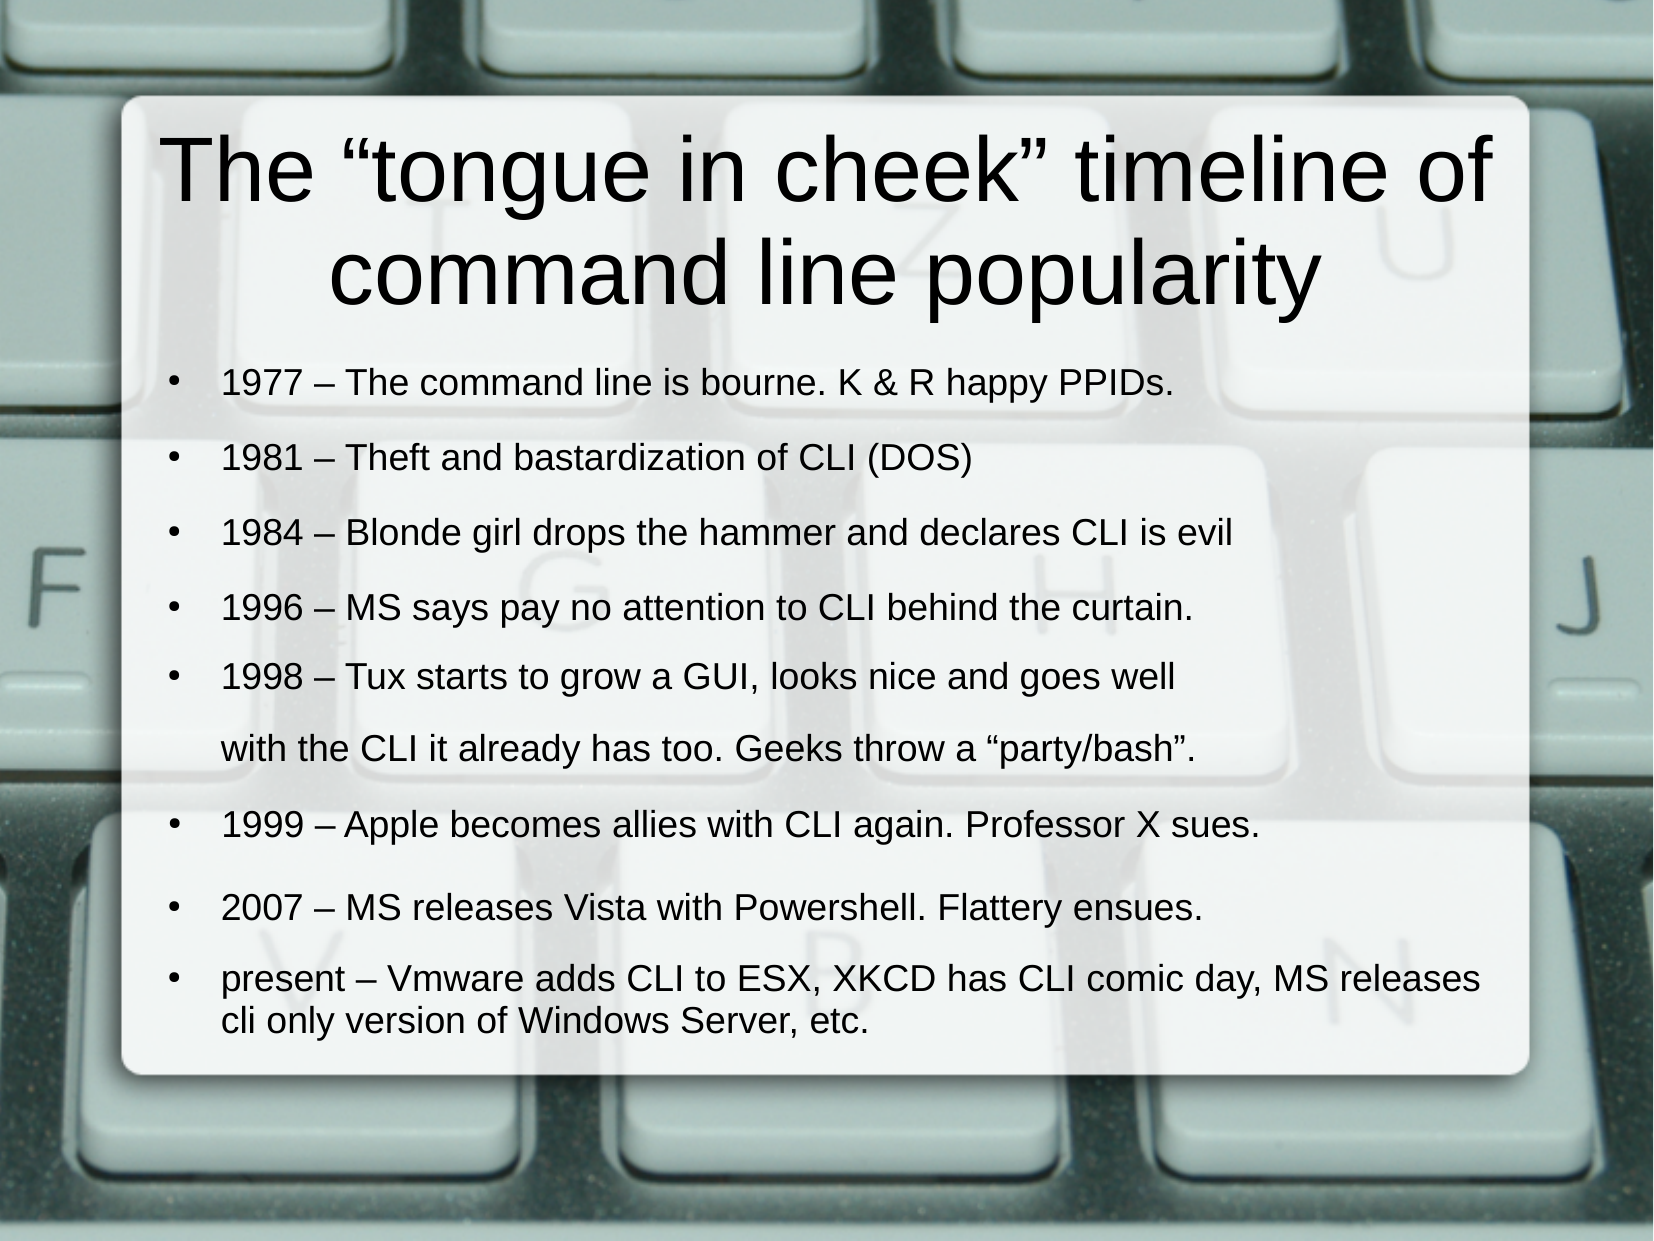

# The “tongue in cheek” timeline of command line popularity
1977 – The command line is bourne. K & R happy PPIDs.
1981 – Theft and bastardization of CLI (DOS)
1984 – Blonde girl drops the hammer and declares CLI is evil
1996 – MS says pay no attention to CLI behind the curtain.
1998 – Tux starts to grow a GUI, looks nice and goes well
with the CLI it already has too. Geeks throw a “party/bash”.
1999 – Apple becomes allies with CLI again. Professor X sues.
2007 – MS releases Vista with Powershell. Flattery ensues.
present – Vmware adds CLI to ESX, XKCD has CLI comic day, MS releases cli only version of Windows Server, etc.